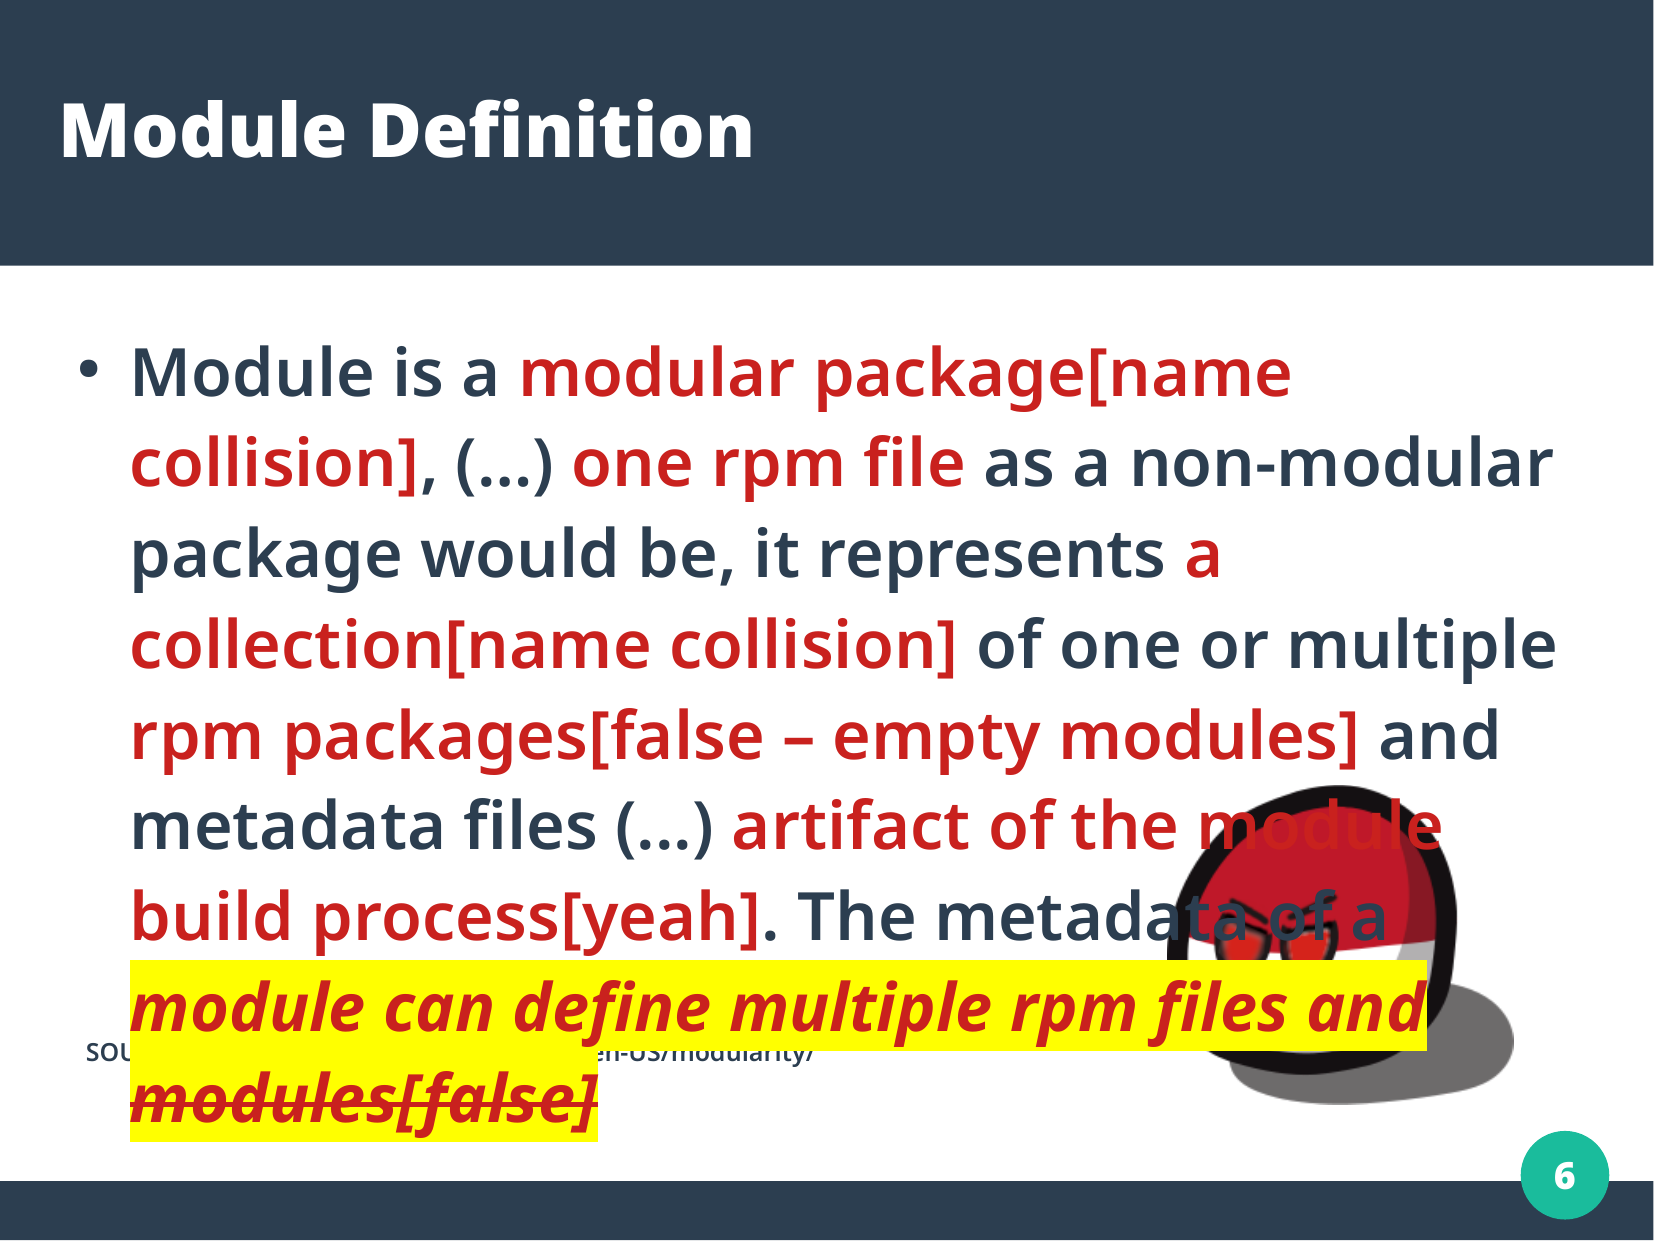

# Module Definition
Module is a modular package[name collision], (…) one rpm file as a non-modular package would be, it represents a collection[name collision] of one or multiple rpm packages[false – empty modules] and metadata files (...) artifact of the module build process[yeah]. The metadata of a module can define multiple rpm files and modules[false]
SOURCE1: https://docs.fedoraproject.org/en-US/modularity/
6